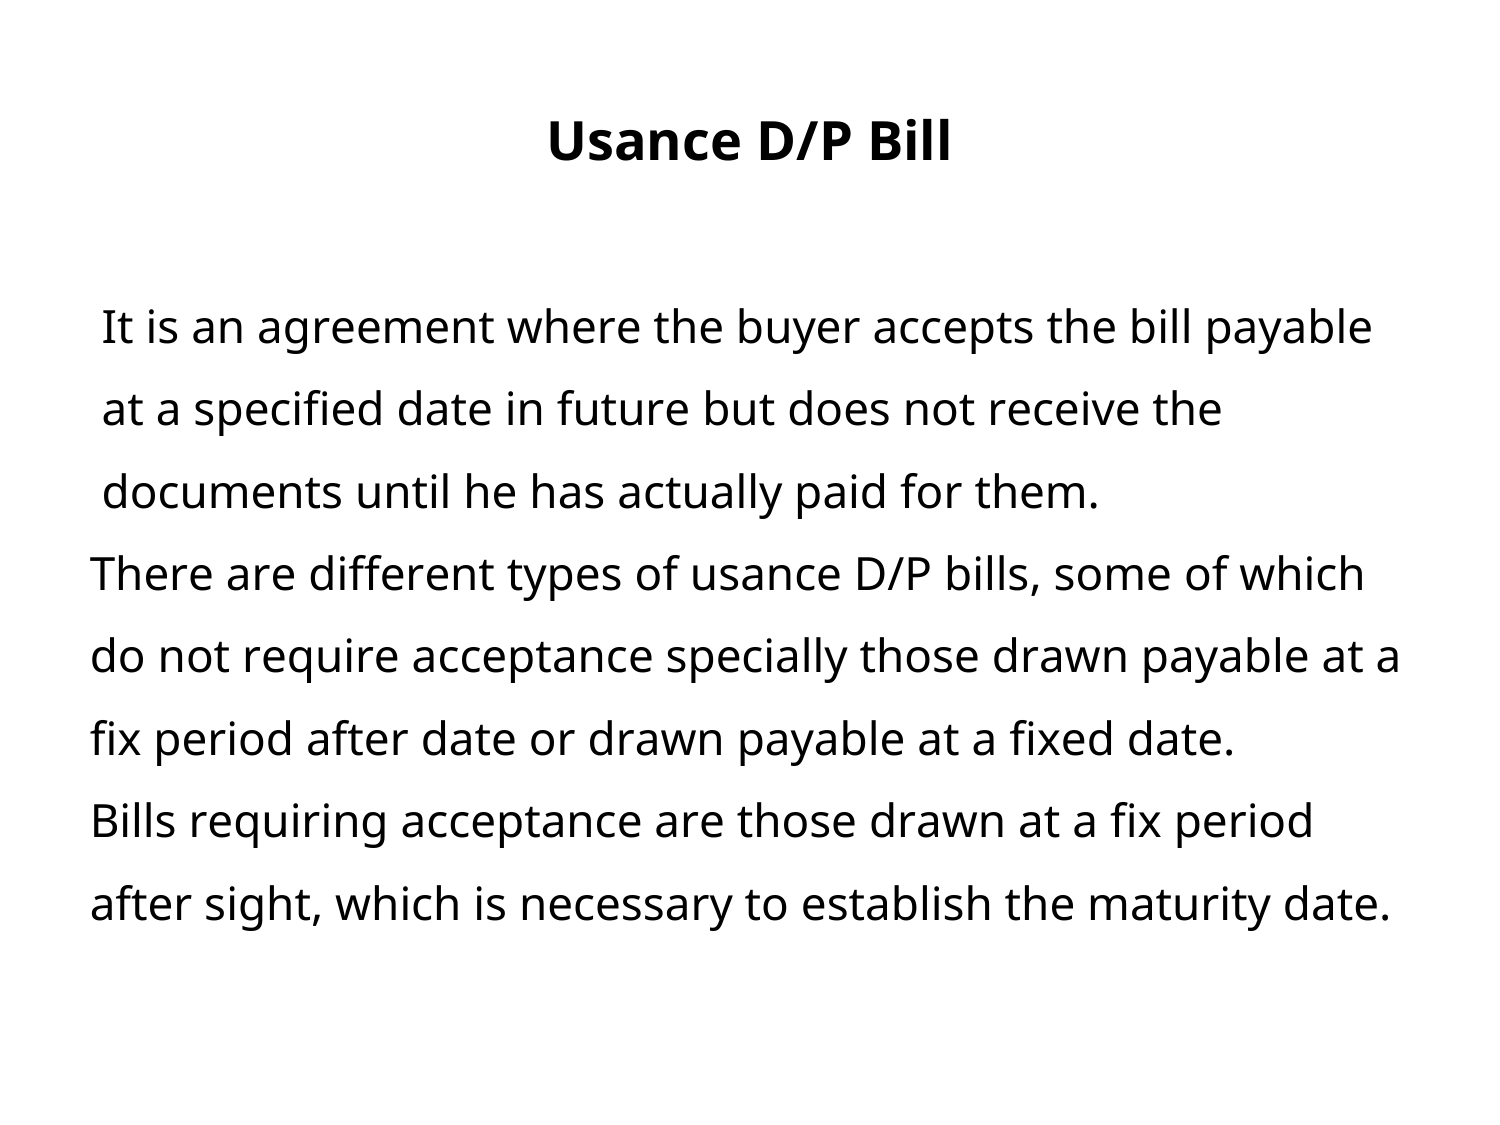

# Usance D/P Bill
It is an agreement where the buyer accepts the bill payable at a specified date in future but does not receive the documents until he has actually paid for them.
There are different types of usance D/P bills, some of which do not require acceptance specially those drawn payable at a fix period after date or drawn payable at a fixed date.
Bills requiring acceptance are those drawn at a fix period after sight, which is necessary to establish the maturity date.